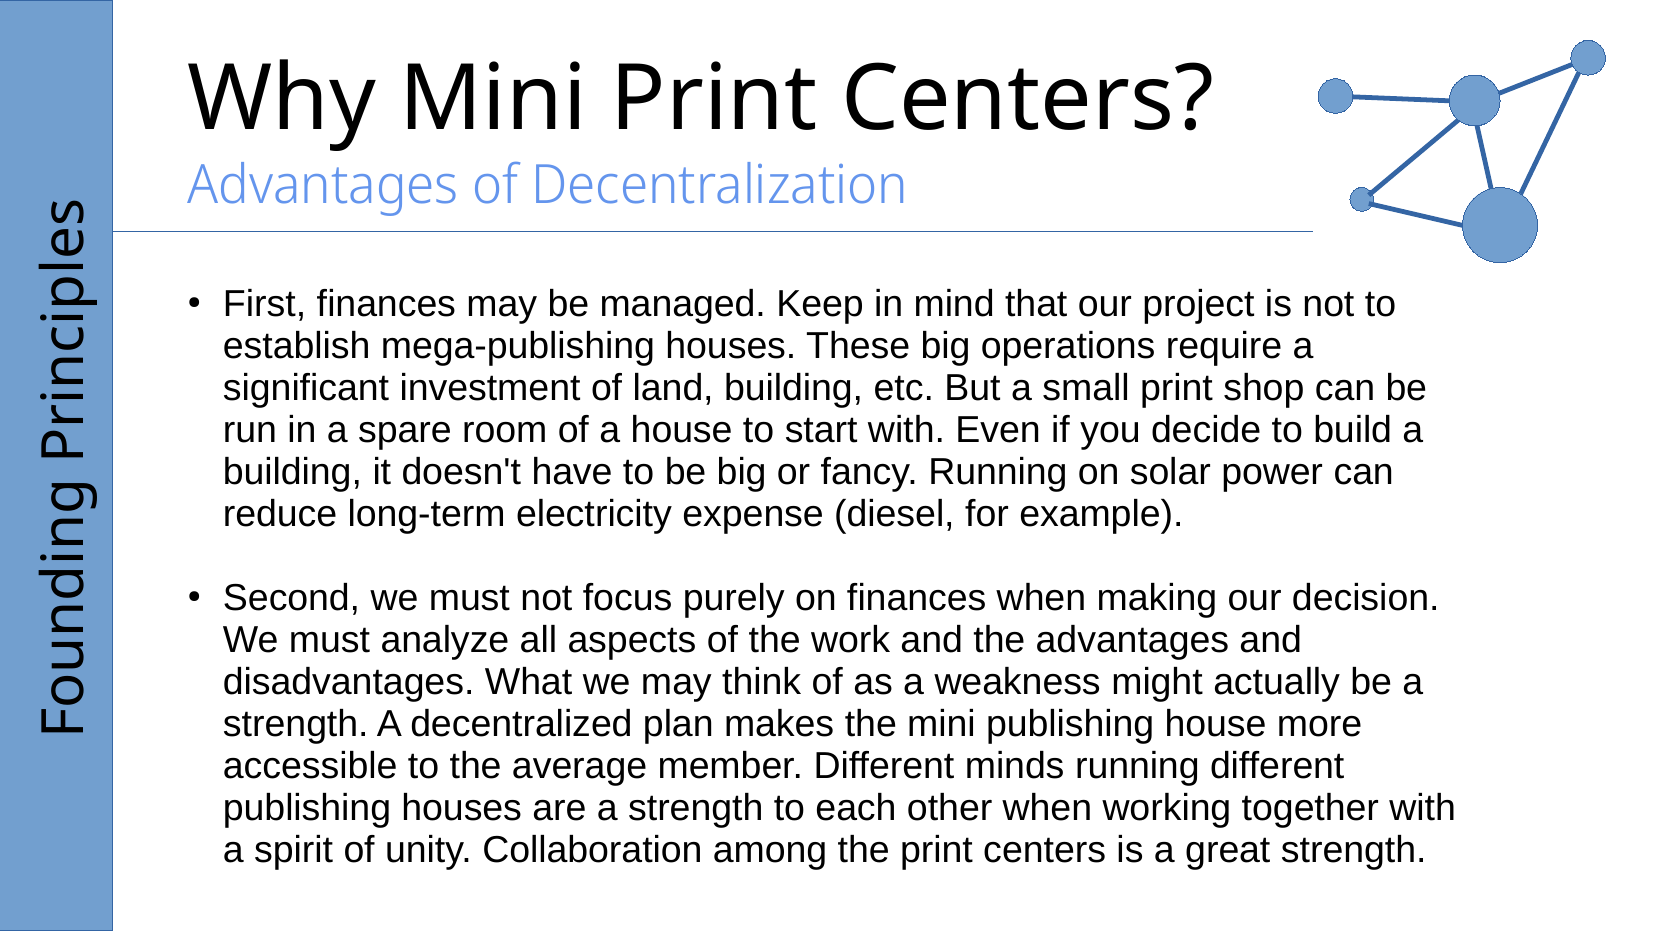

# Why Mini Print Centers?
Advantages of Decentralization
First, finances may be managed. Keep in mind that our project is not to establish mega-publishing houses. These big operations require a significant investment of land, building, etc. But a small print shop can be run in a spare room of a house to start with. Even if you decide to build a building, it doesn't have to be big or fancy. Running on solar power can reduce long-term electricity expense (diesel, for example).
Second, we must not focus purely on finances when making our decision. We must analyze all aspects of the work and the advantages and disadvantages. What we may think of as a weakness might actually be a strength. A decentralized plan makes the mini publishing house more accessible to the average member. Different minds running different publishing houses are a strength to each other when working together with a spirit of unity. Collaboration among the print centers is a great strength.
Founding Principles